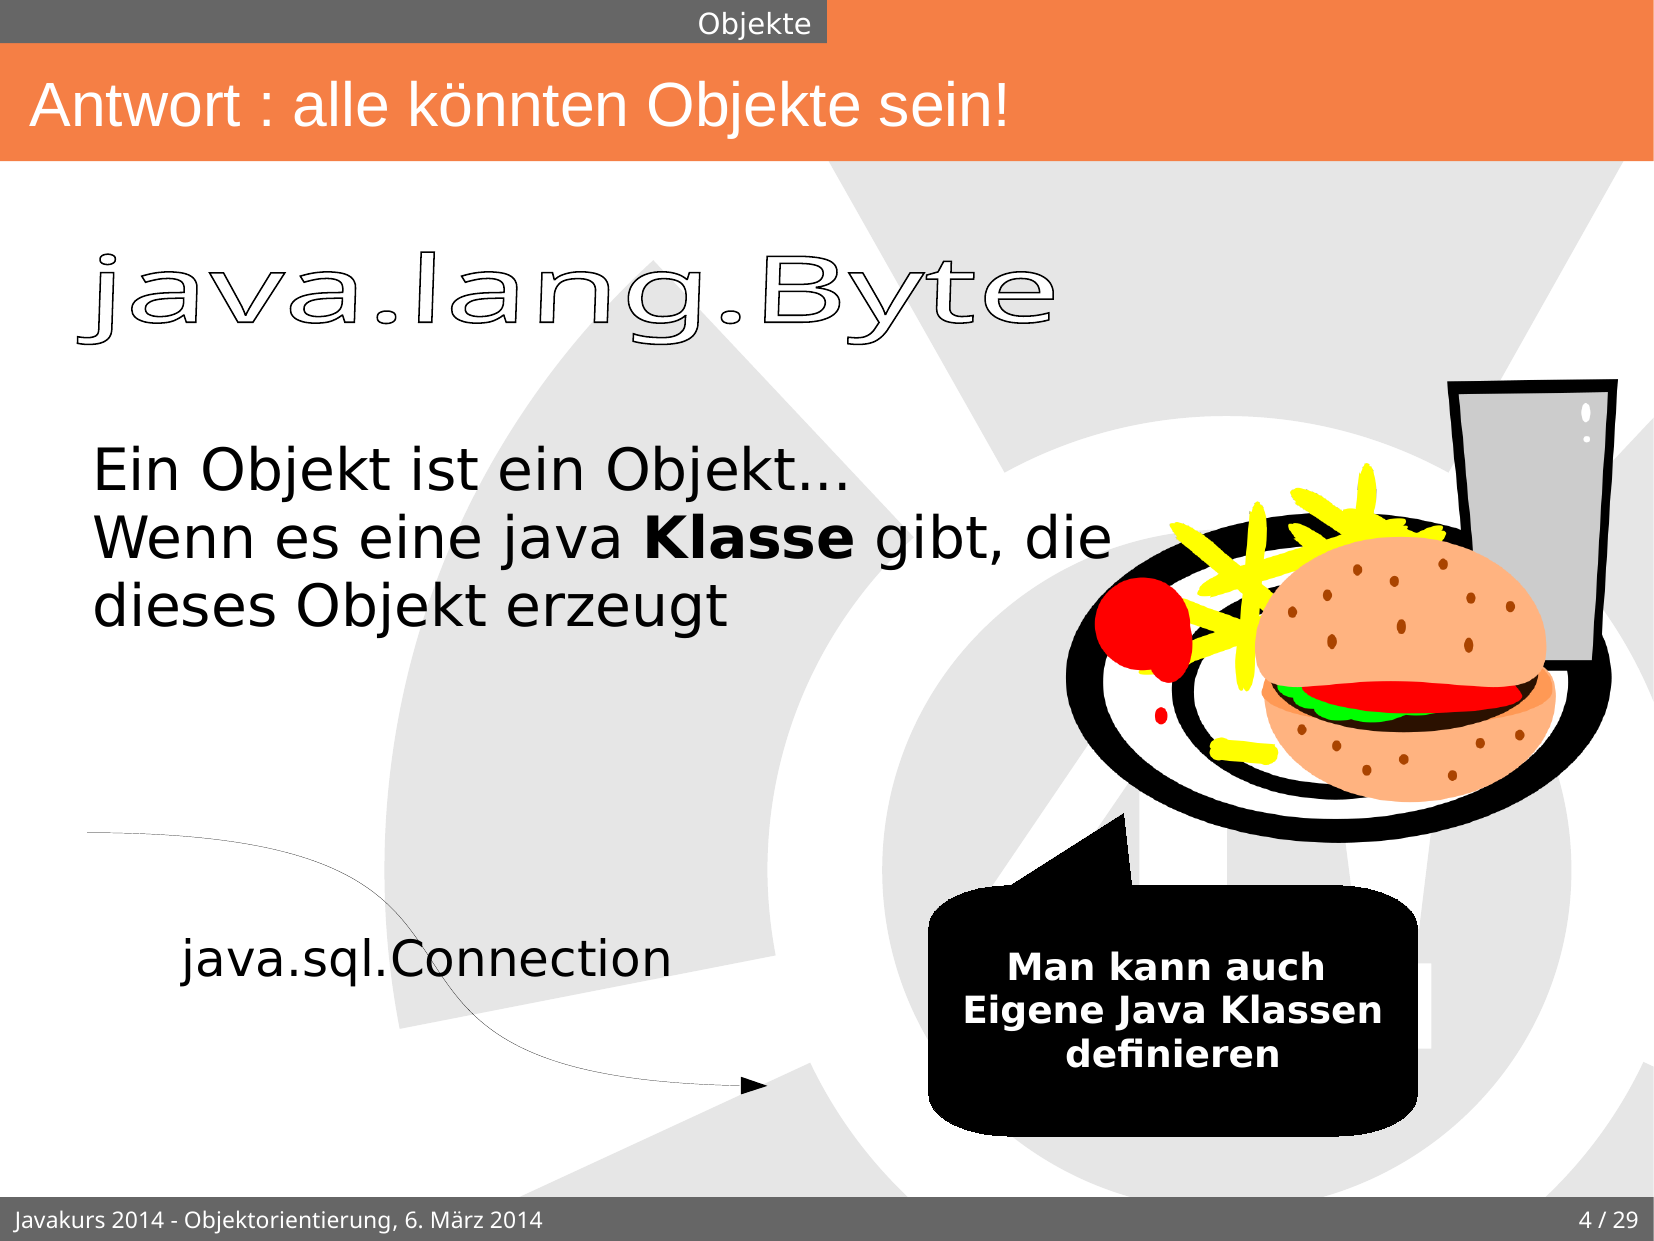

Objekte
# Antwort : alle könnten Objekte sein!
java.lang.Byte
Ein Objekt ist ein Objekt...
Wenn es eine java Klasse gibt, die
dieses Objekt erzeugt
Man kann auch
Eigene Java Klassen
definieren